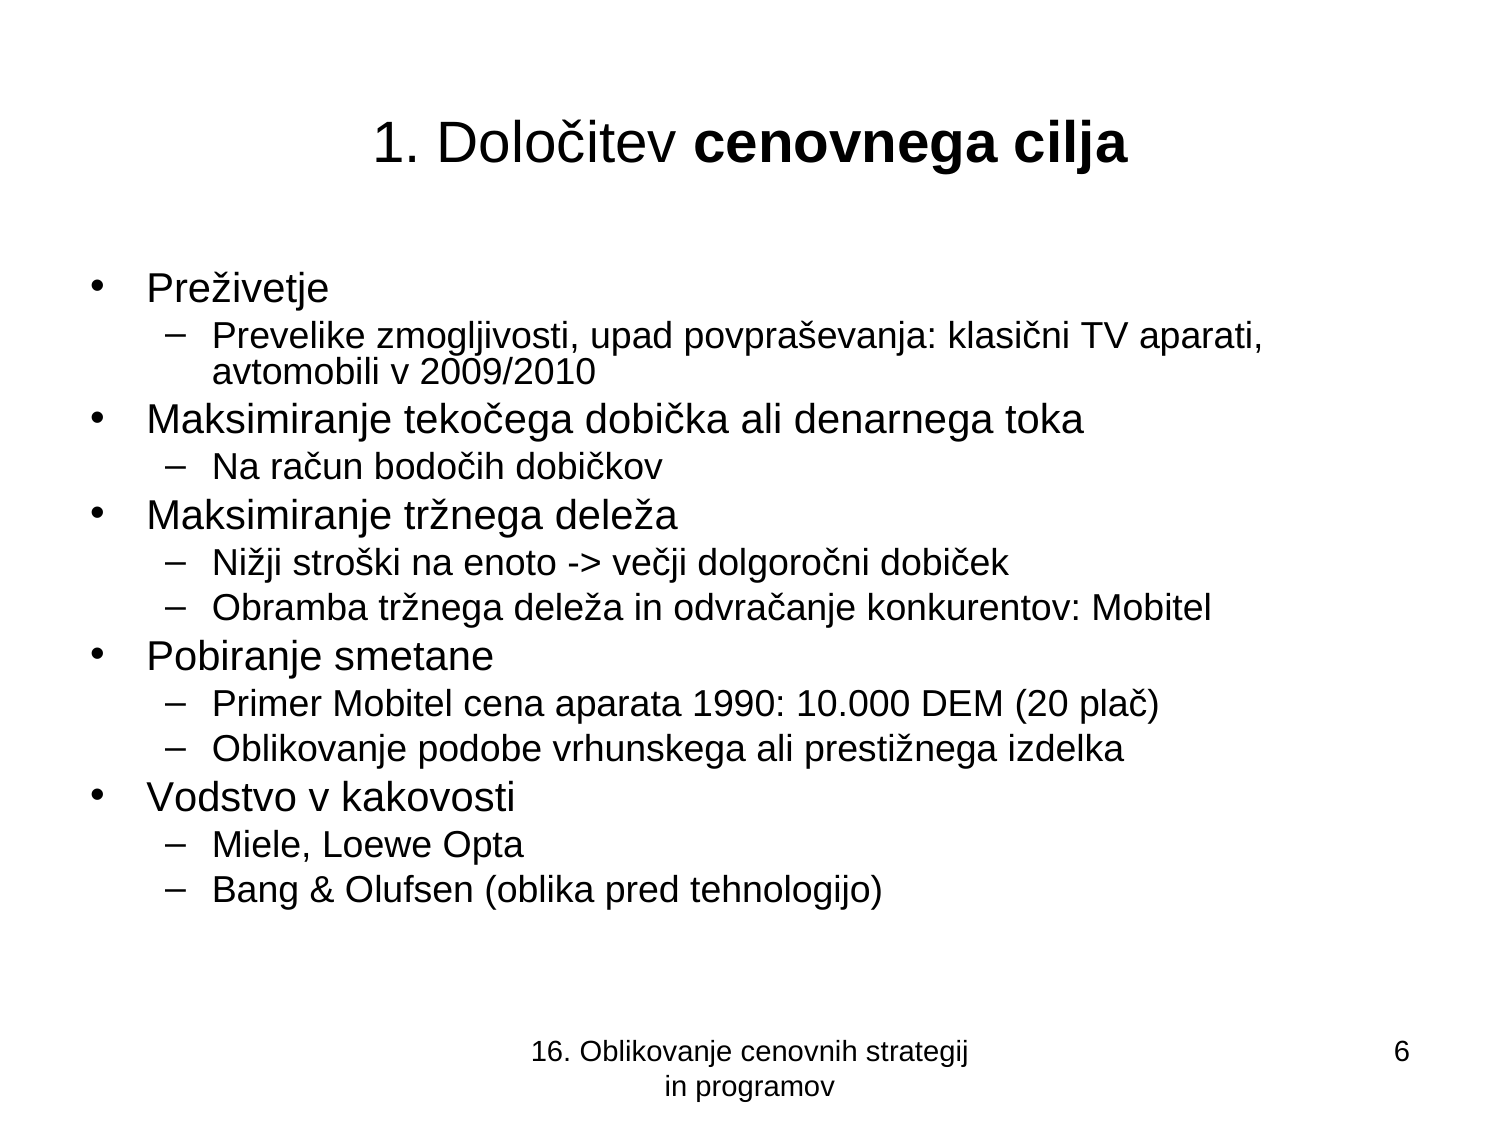

# 1. Določitev cenovnega cilja
Preživetje
Prevelike zmogljivosti, upad povpraševanja: klasični TV aparati, avtomobili v 2009/2010
Maksimiranje tekočega dobička ali denarnega toka
Na račun bodočih dobičkov
Maksimiranje tržnega deleža
Nižji stroški na enoto -> večji dolgoročni dobiček
Obramba tržnega deleža in odvračanje konkurentov: Mobitel
Pobiranje smetane
Primer Mobitel cena aparata 1990: 10.000 DEM (20 plač)
Oblikovanje podobe vrhunskega ali prestižnega izdelka
Vodstvo v kakovosti
Miele, Loewe Opta
Bang & Olufsen (oblika pred tehnologijo)
16. Oblikovanje cenovnih strategij in programov